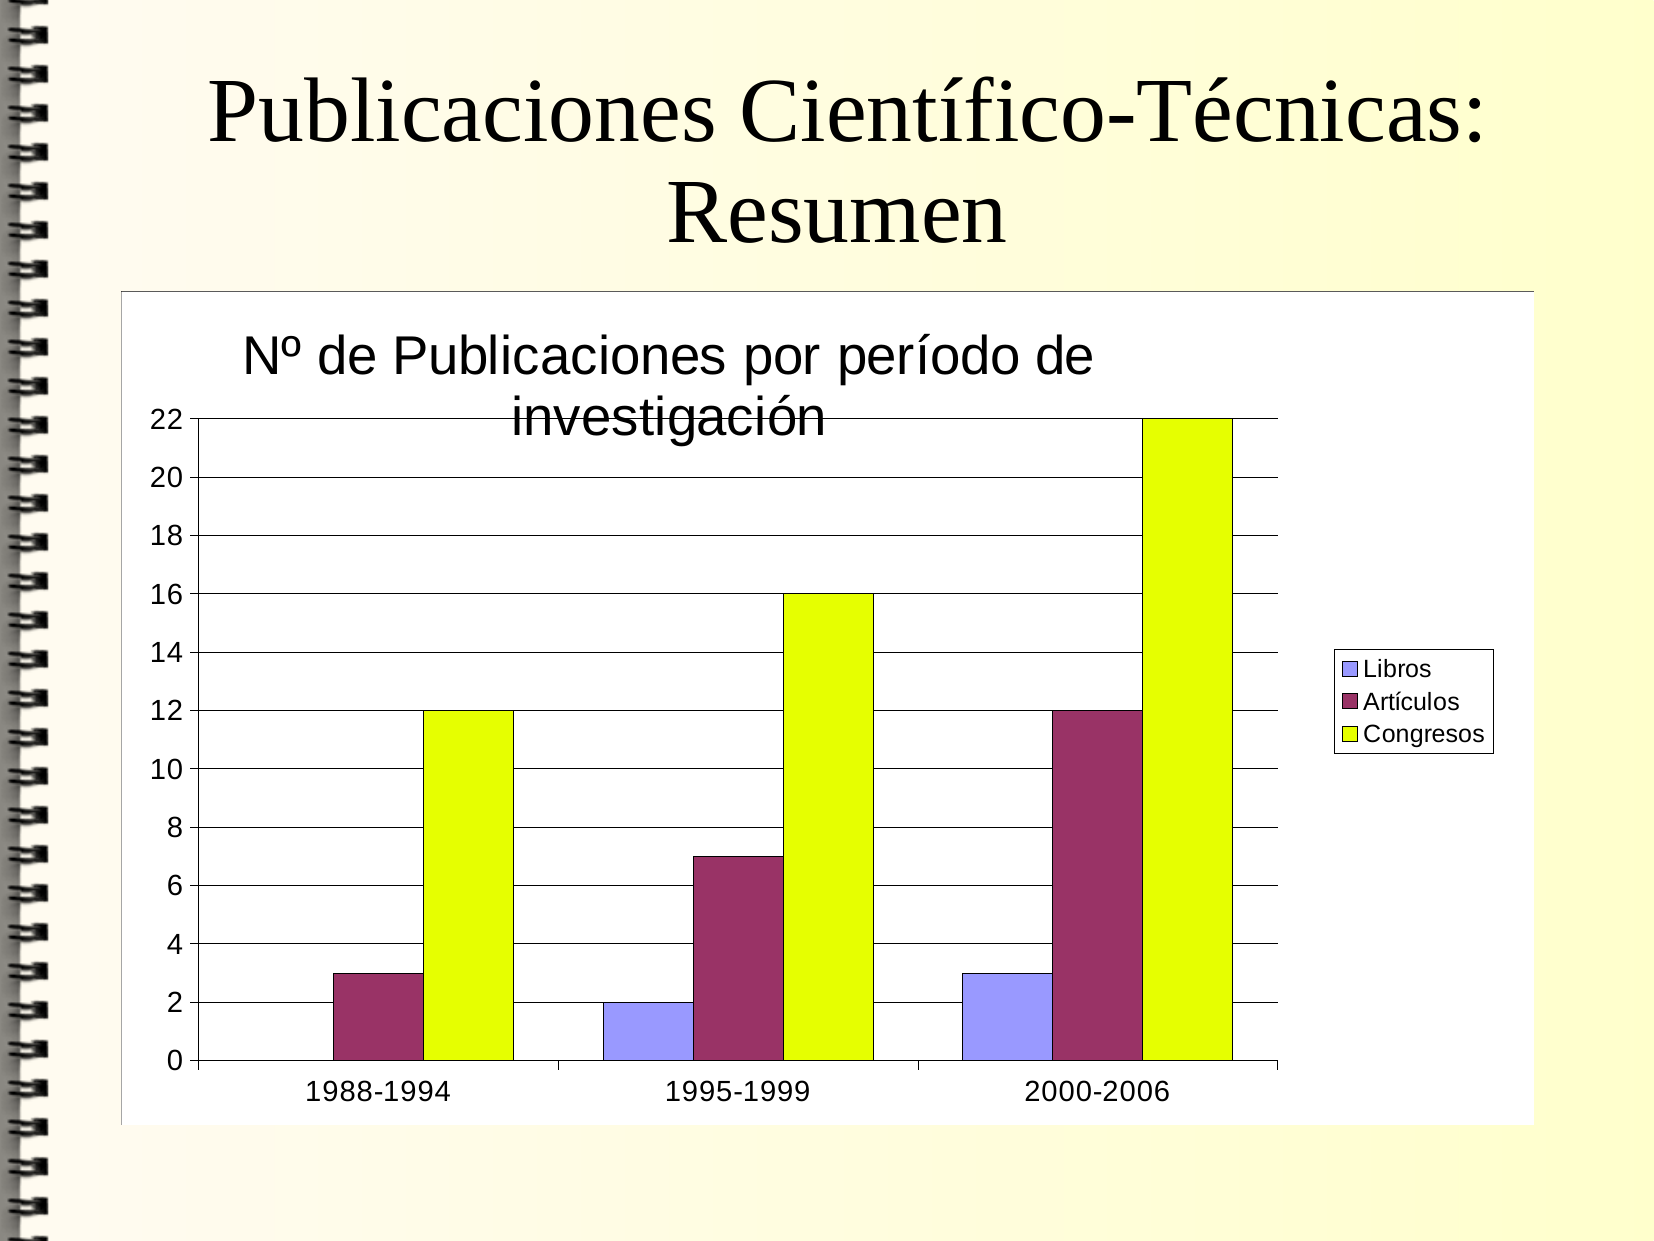

# Publicaciones Científico-Técnicas: Resumen
### Chart: Nº de Publicaciones por período de investigación
| Category | Libros | Artículos | Congresos |
|---|---|---|---|
| 1988-1994 | 0.0 | 3.0 | 12.0 |
| 1995-1999 | 2.0 | 7.0 | 16.0 |
| 2000-2006 | 3.0 | 12.0 | 27.0 |